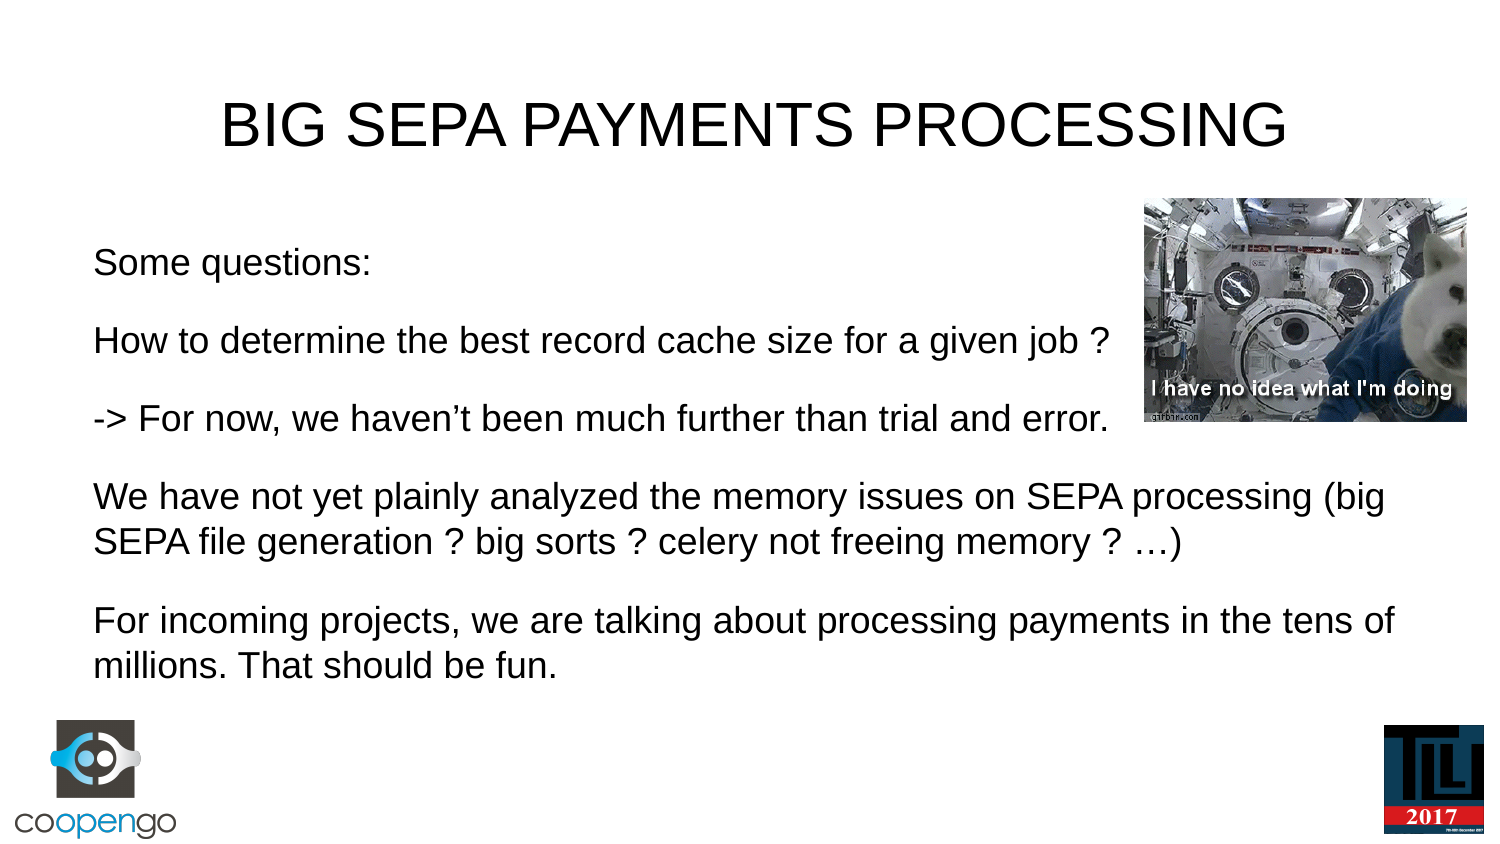

# BIG SEPA PAYMENTS PROCESSING
Some questions:
How to determine the best record cache size for a given job ?
-> For now, we haven’t been much further than trial and error.
We have not yet plainly analyzed the memory issues on SEPA processing (big SEPA file generation ? big sorts ? celery not freeing memory ? …)
For incoming projects, we are talking about processing payments in the tens of millions. That should be fun.